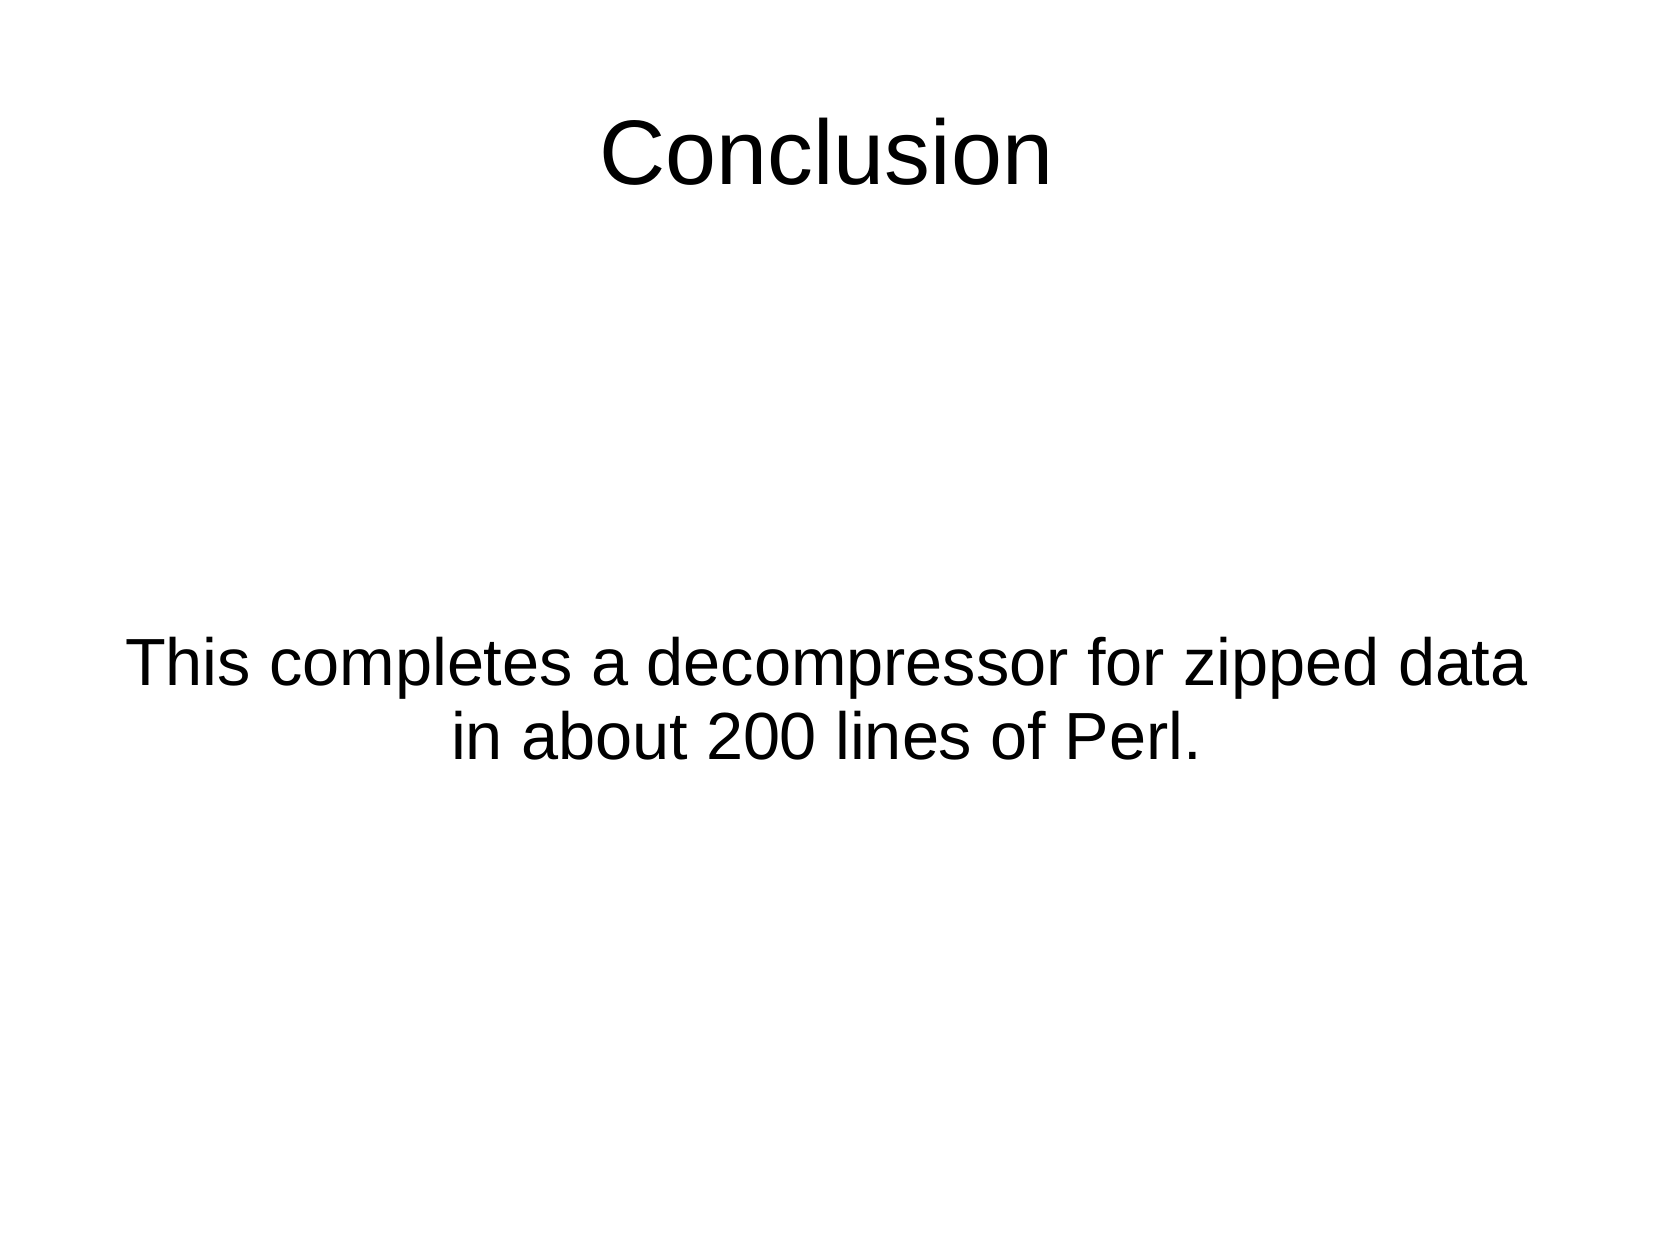

# Conclusion
This completes a decompressor for zipped data
in about 200 lines of Perl.